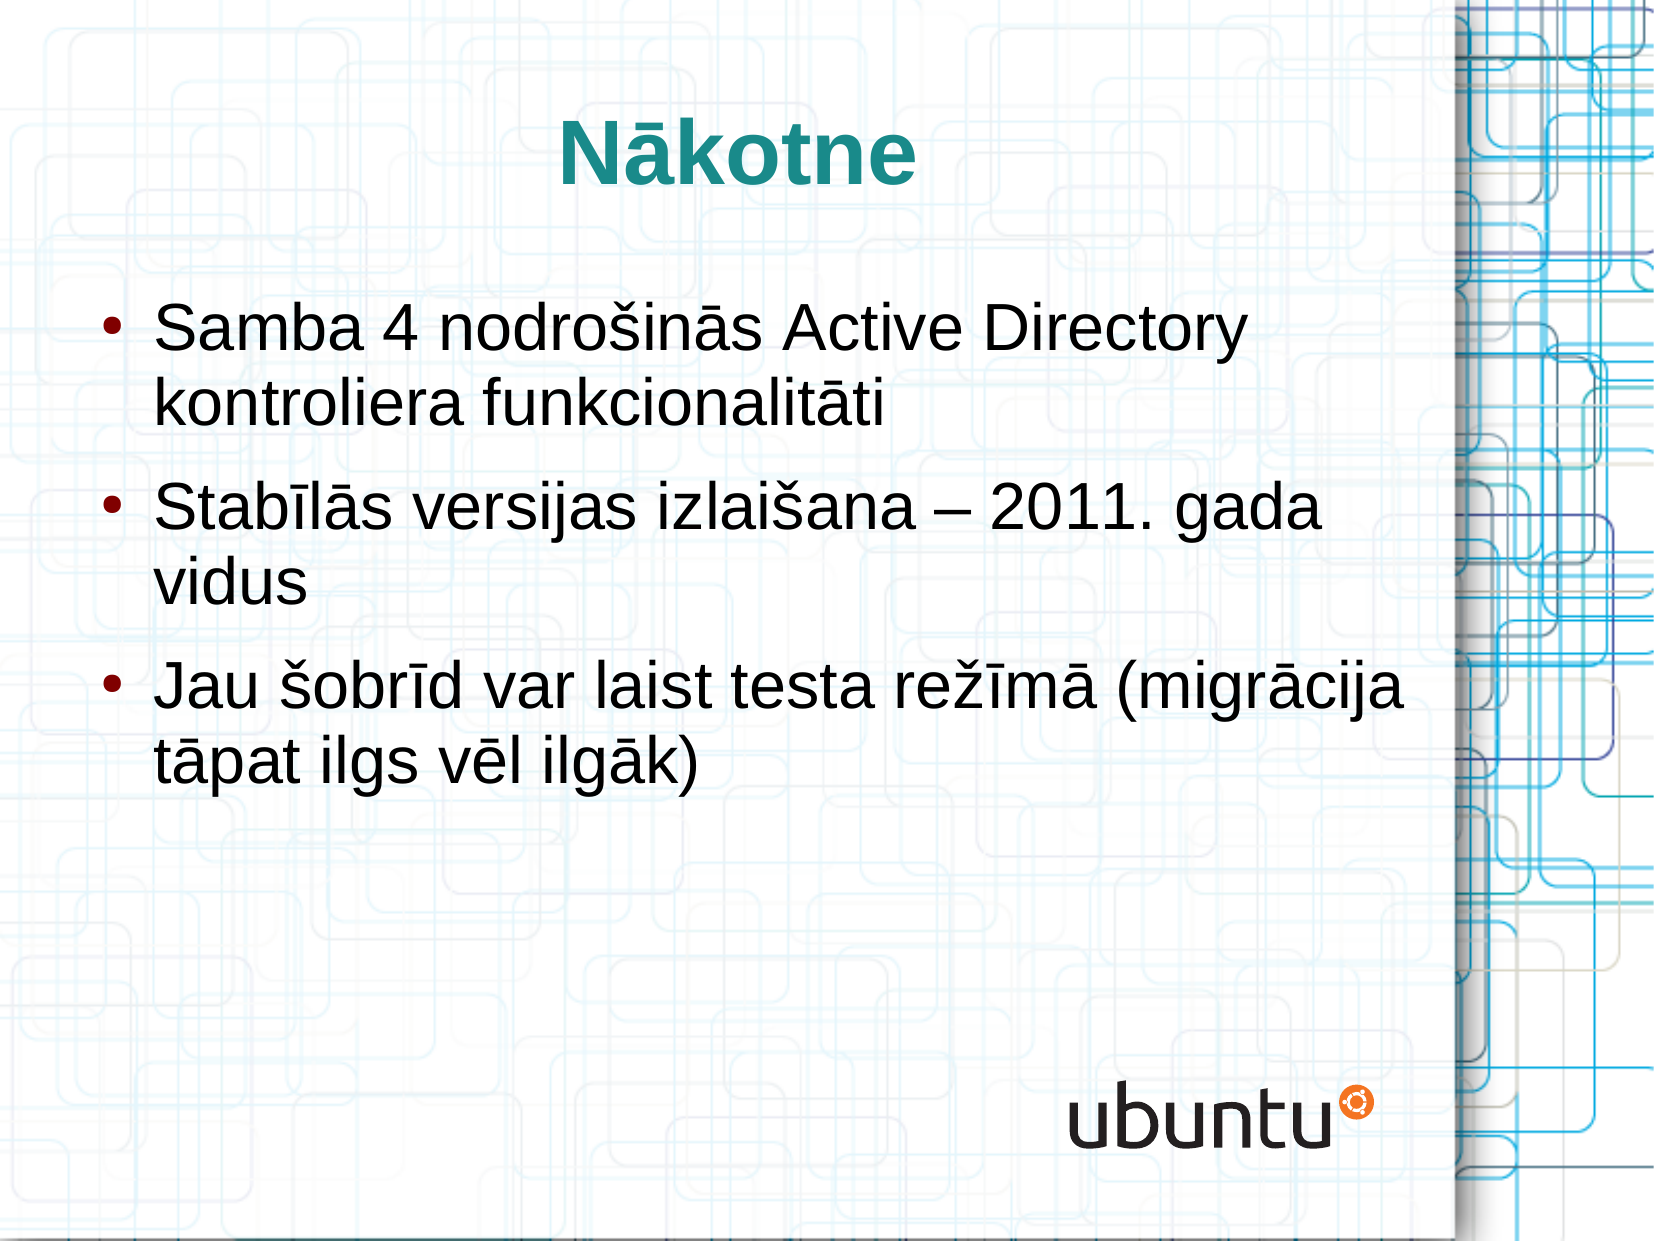

# Nākotne
Samba 4 nodrošinās Active Directory kontroliera funkcionalitāti
Stabīlās versijas izlaišana – 2011. gada vidus
Jau šobrīd var laist testa režīmā (migrācija tāpat ilgs vēl ilgāk)